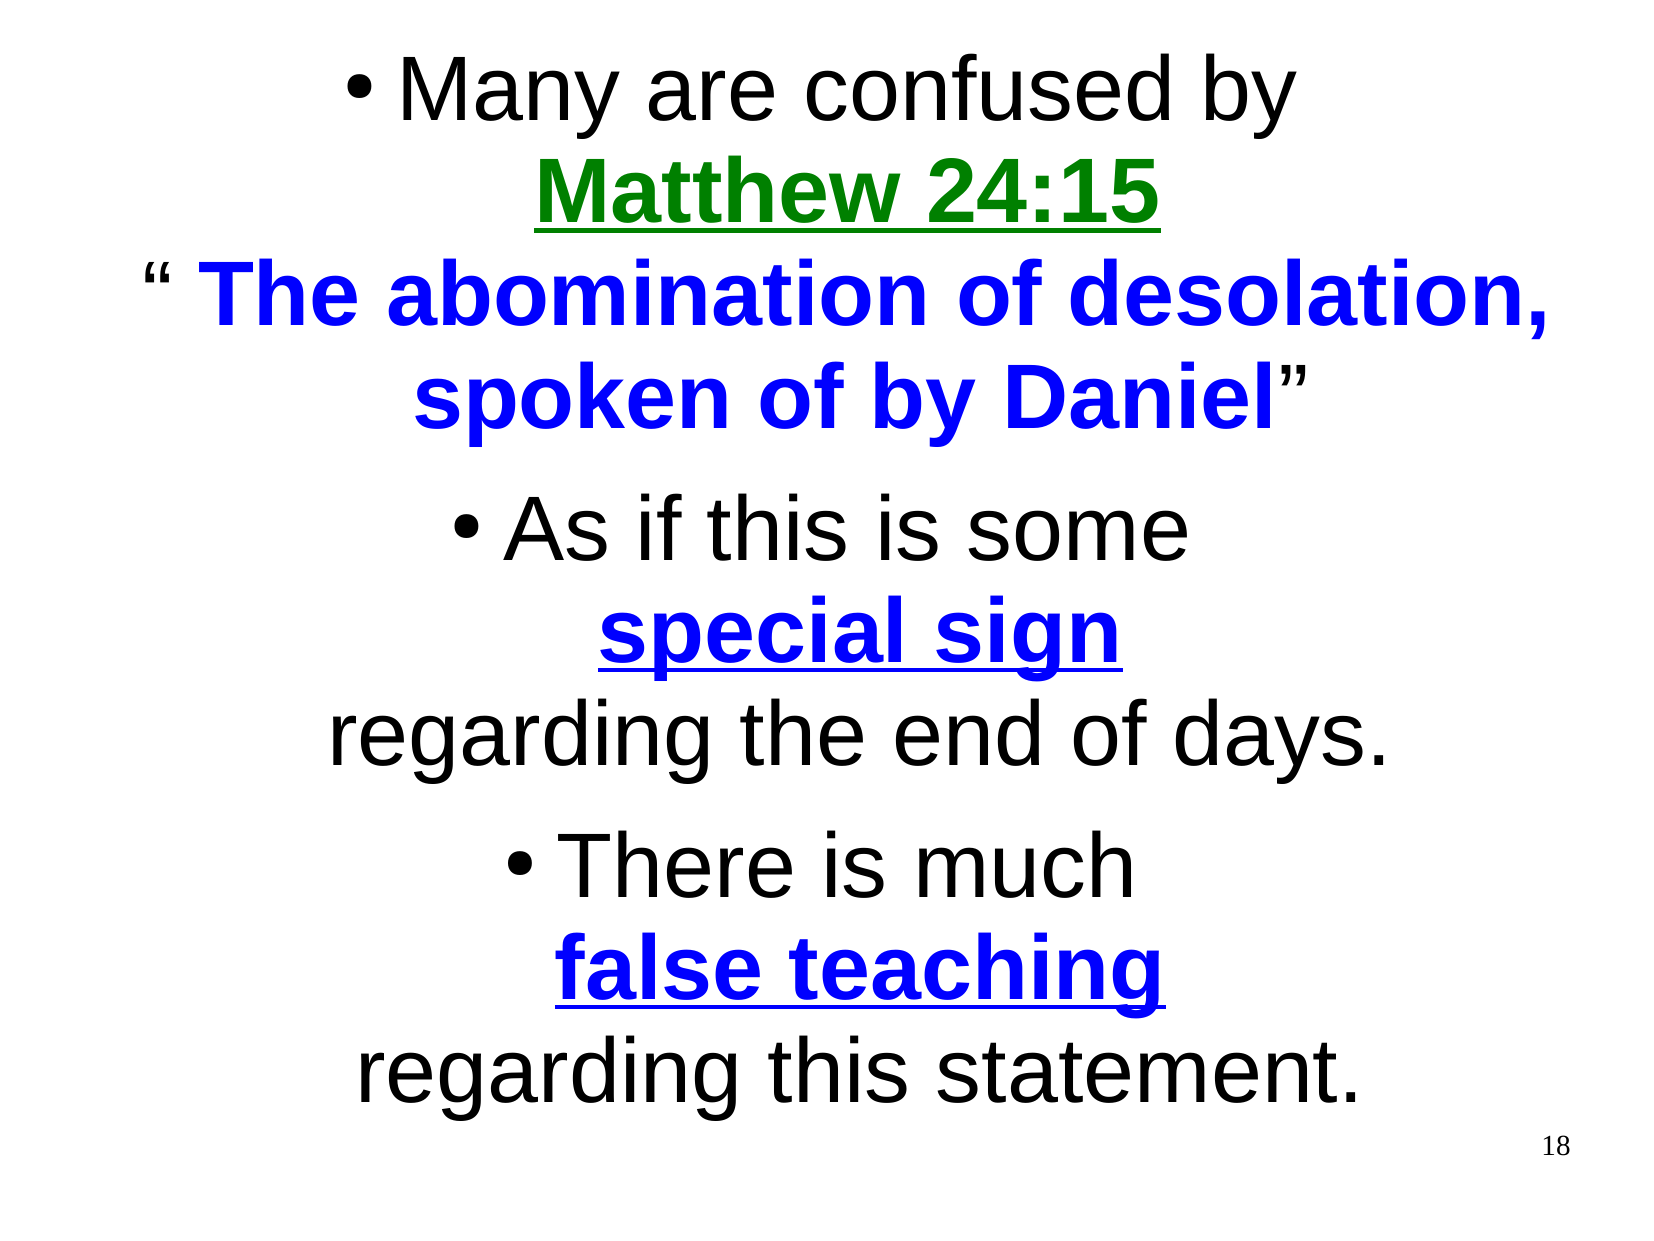

# Many are confused by Matthew 24:15 “ The abomination of desolation, spoken of by Daniel”
As if this is some
special sign
regarding the end of days.
There is much
false teaching
regarding this statement.
18